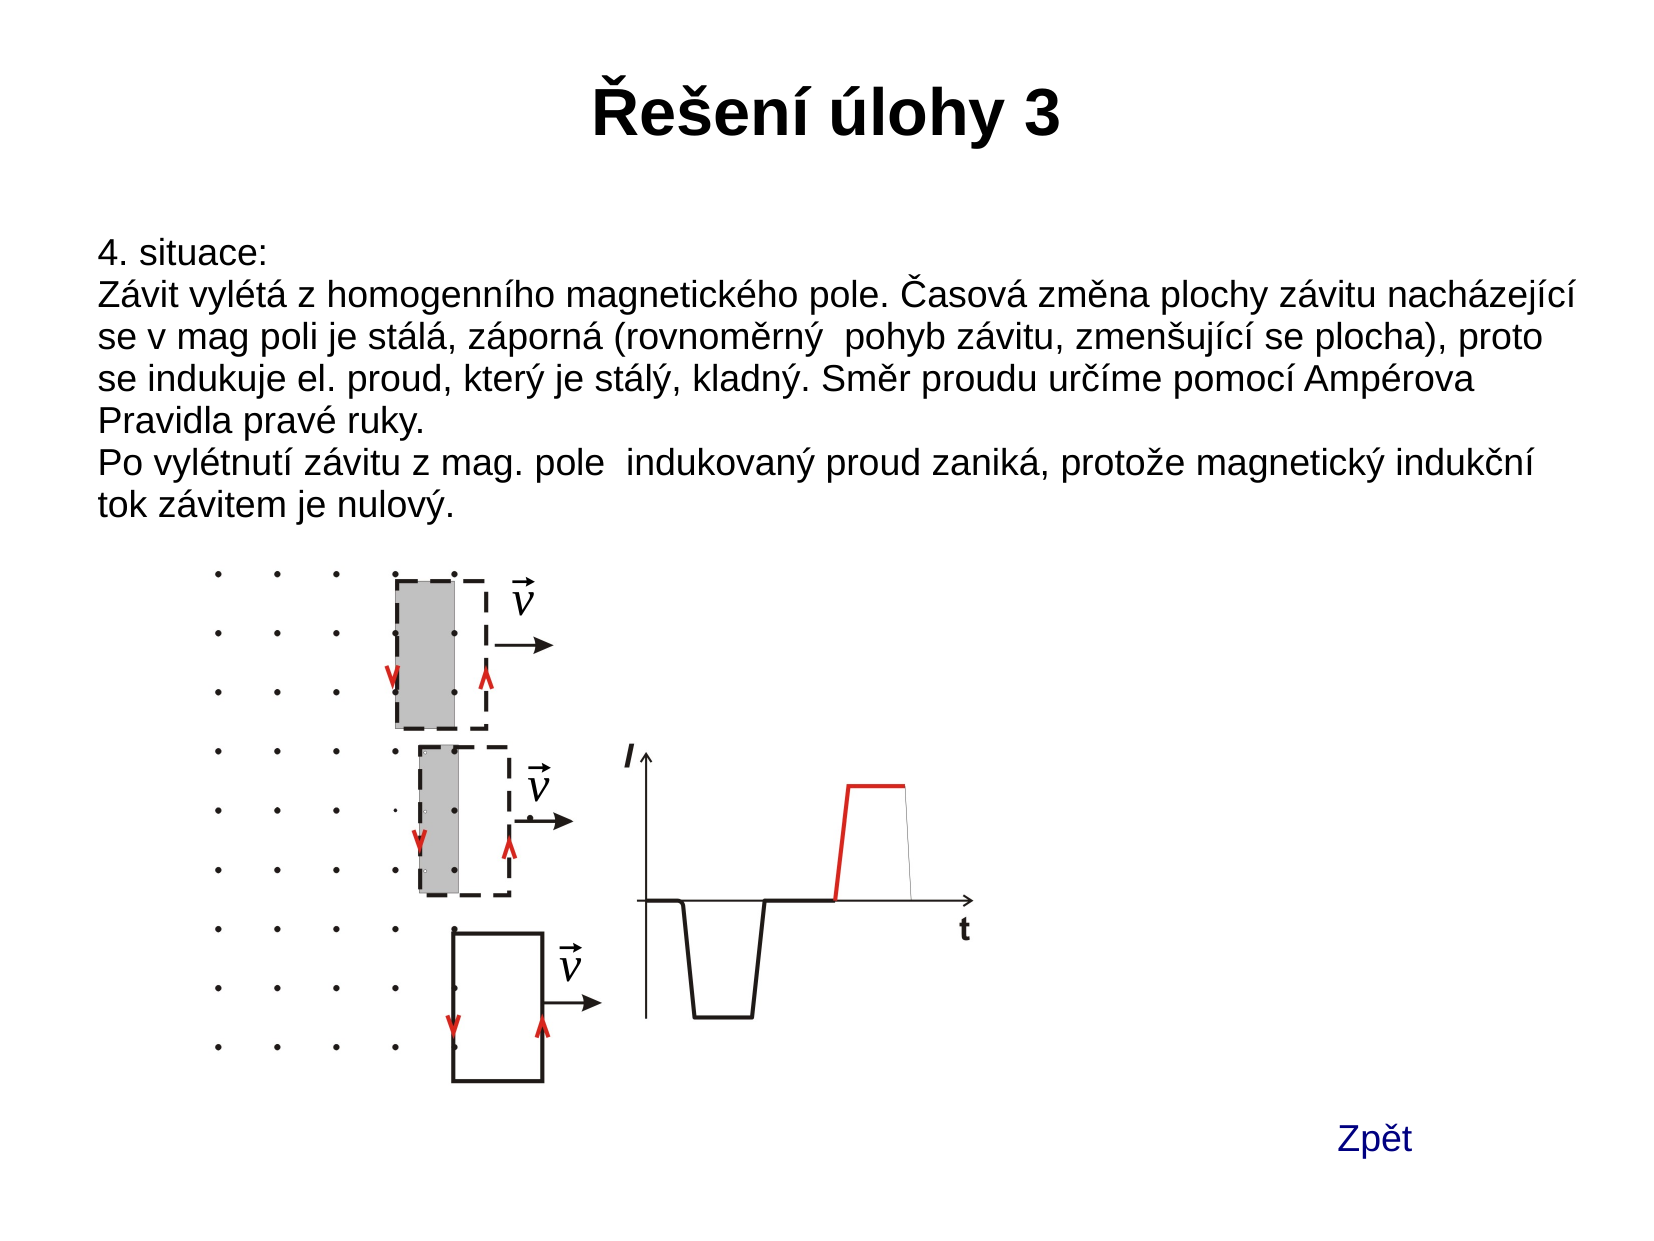

# Řešení úlohy 3
4. situace:
Závit vylétá z homogenního magnetického pole. Časová změna plochy závitu nacházející se v mag poli je stálá, záporná (rovnoměrný pohyb závitu, zmenšující se plocha), proto se indukuje el. proud, který je stálý, kladný. Směr proudu určíme pomocí Ampérova
Pravidla pravé ruky.
Po vylétnutí závitu z mag. pole indukovaný proud zaniká, protože magnetický indukční tok závitem je nulový.
Zpět